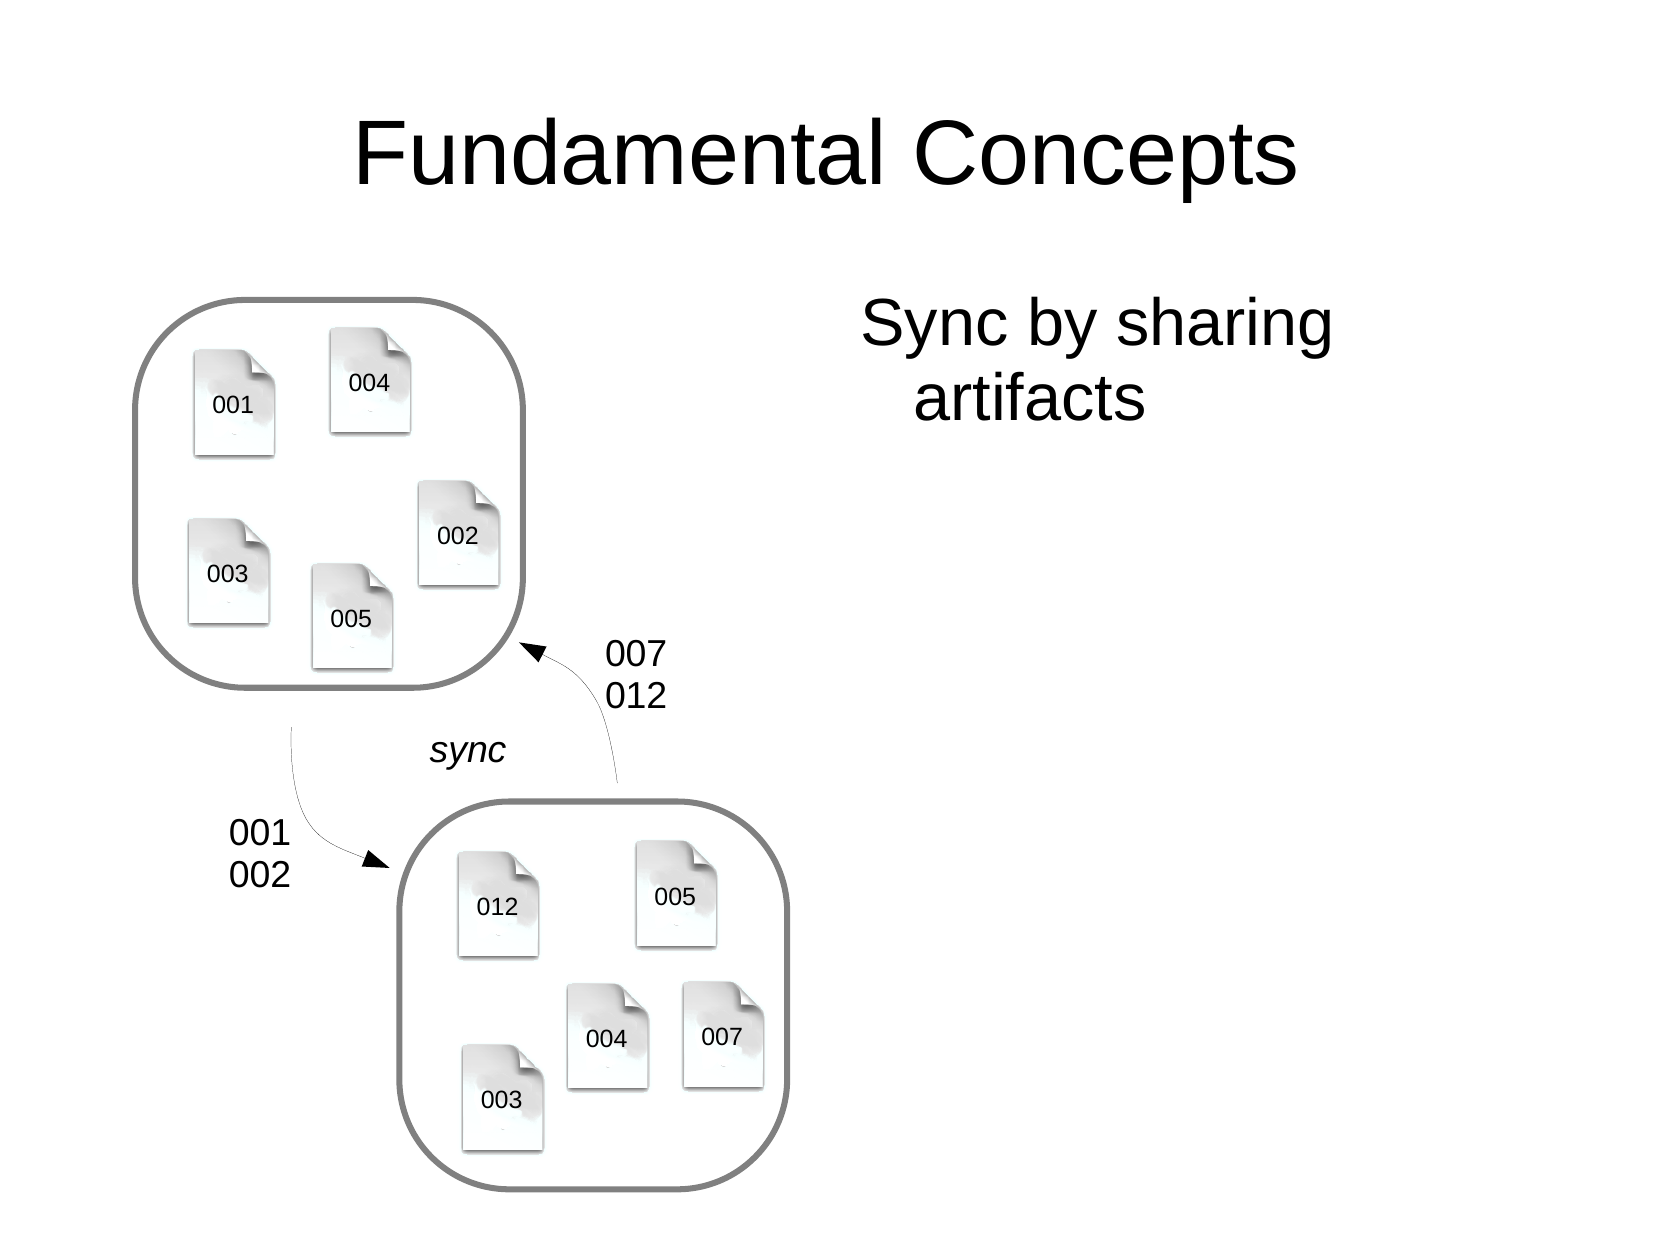

# Fundamental Concepts
Sync by sharing artifacts
004
001
002
003
005
007
012
sync
001
002
005
012
007
004
003